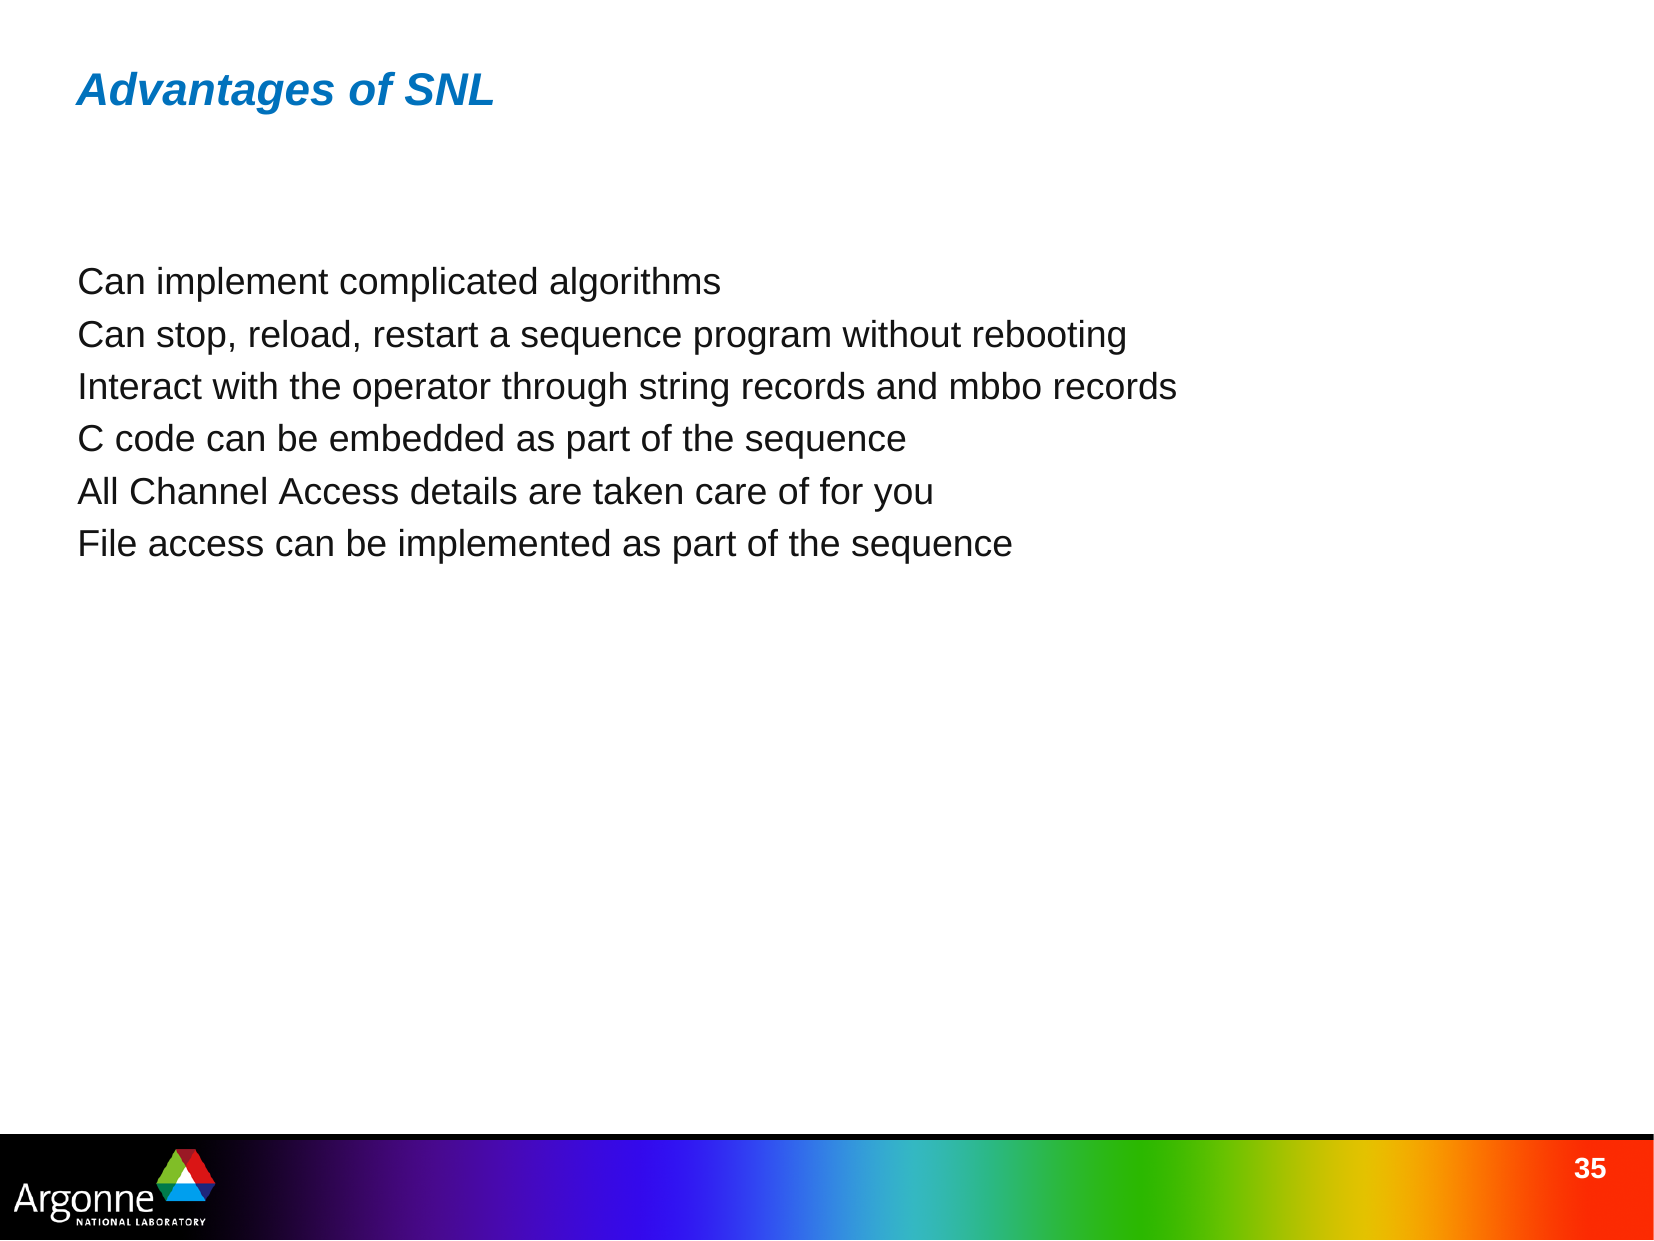

# Advantages of SNL
Can implement complicated algorithms
Can stop, reload, restart a sequence program without rebooting
Interact with the operator through string records and mbbo records
C code can be embedded as part of the sequence
All Channel Access details are taken care of for you
File access can be implemented as part of the sequence
35